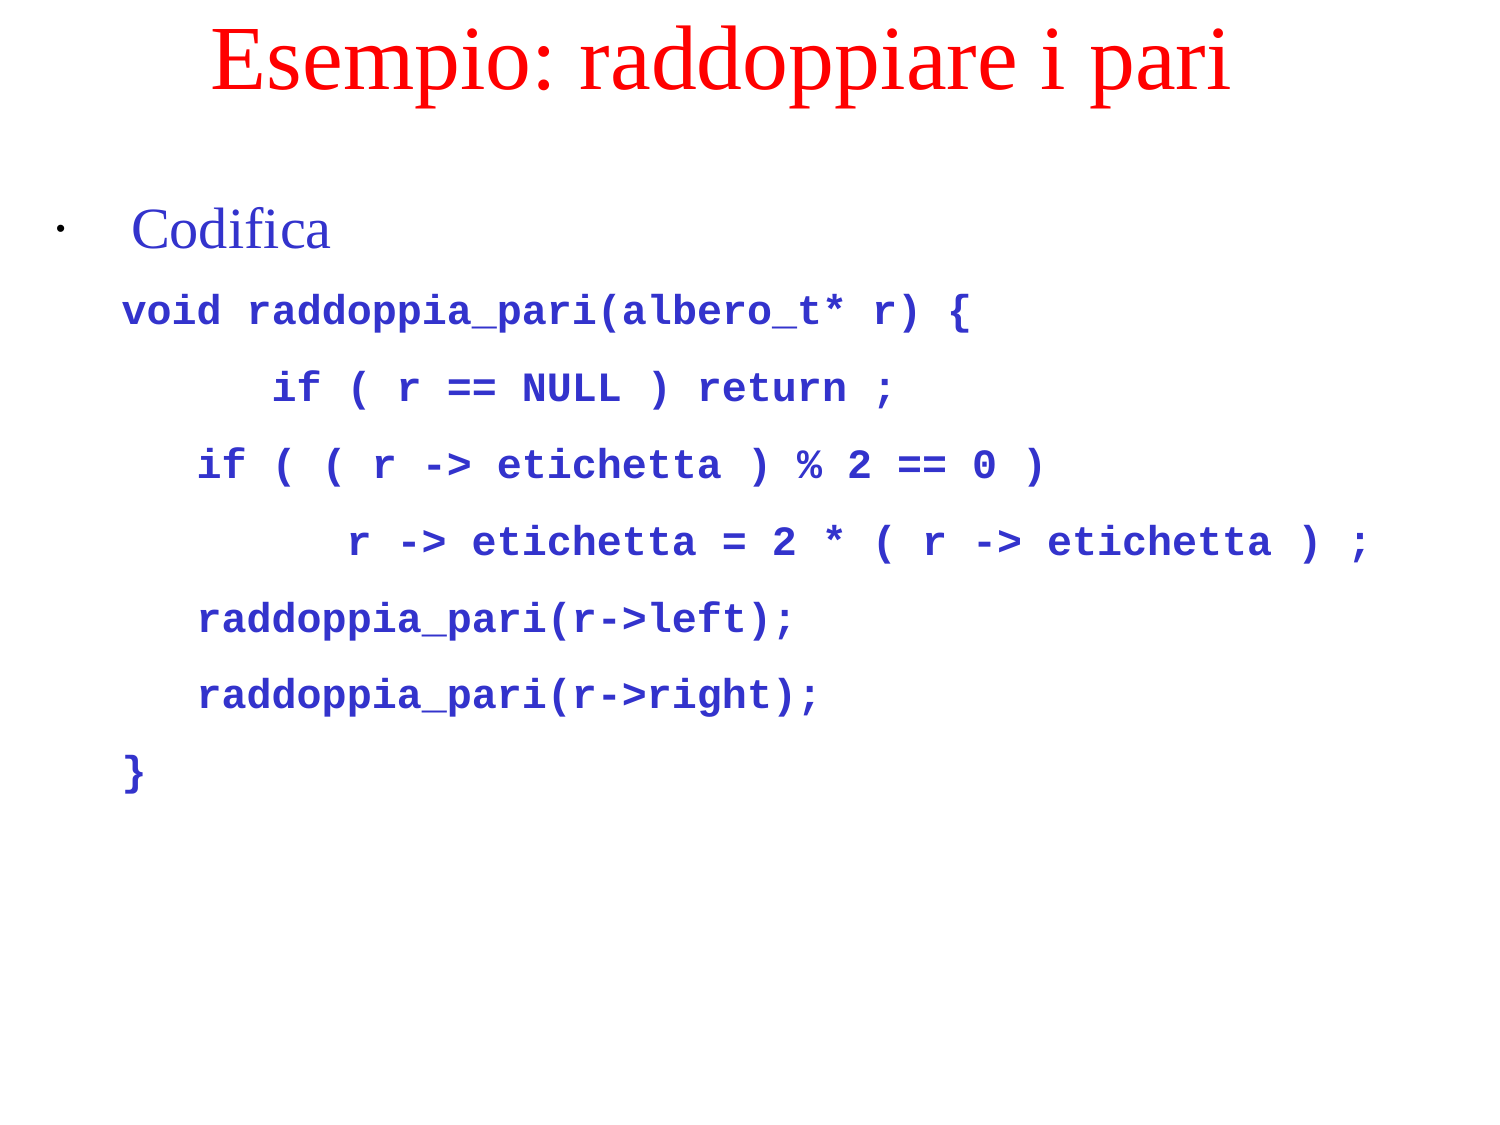

# Esempio: raddoppiare i pari
Codifica
void raddoppia_pari(albero_t* r) {
	 if ( r == NULL ) return ;
 if ( ( r -> etichetta ) % 2 == 0 )
 r -> etichetta = 2 * ( r -> etichetta ) ;
 raddoppia_pari(r->left);
 raddoppia_pari(r->right);
}